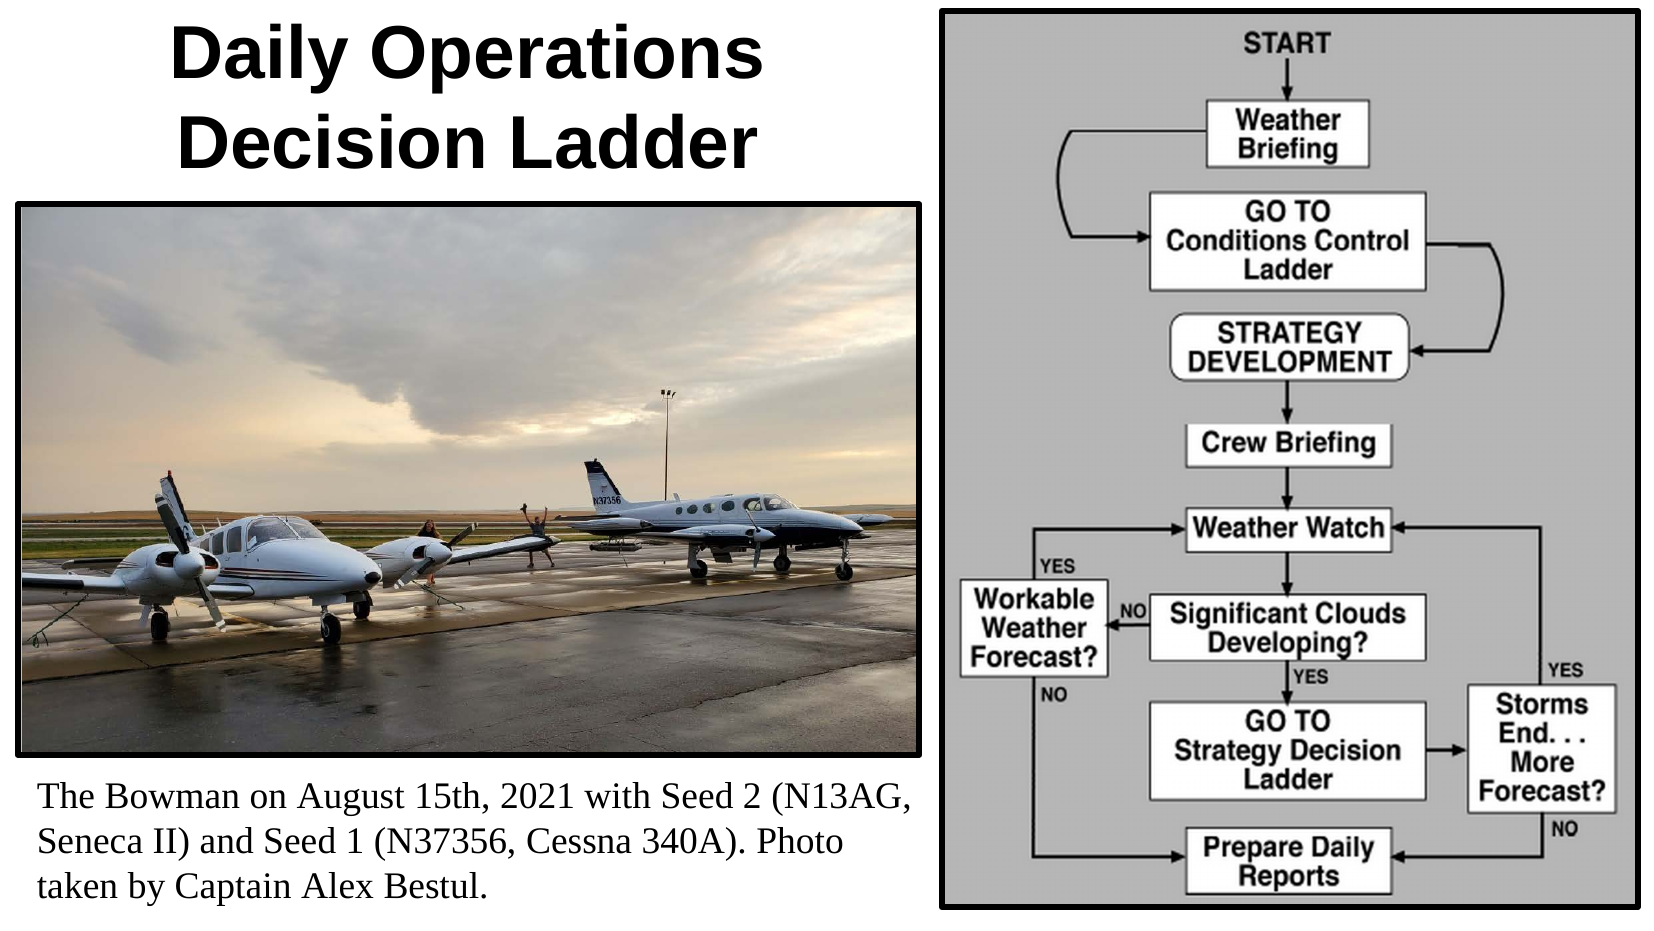

# Daily Operations Decision Ladder
The Bowman on August 15th, 2021 with Seed 2 (N13AG, Seneca II) and Seed 1 (N37356, Cessna 340A). Photo taken by Captain Alex Bestul.